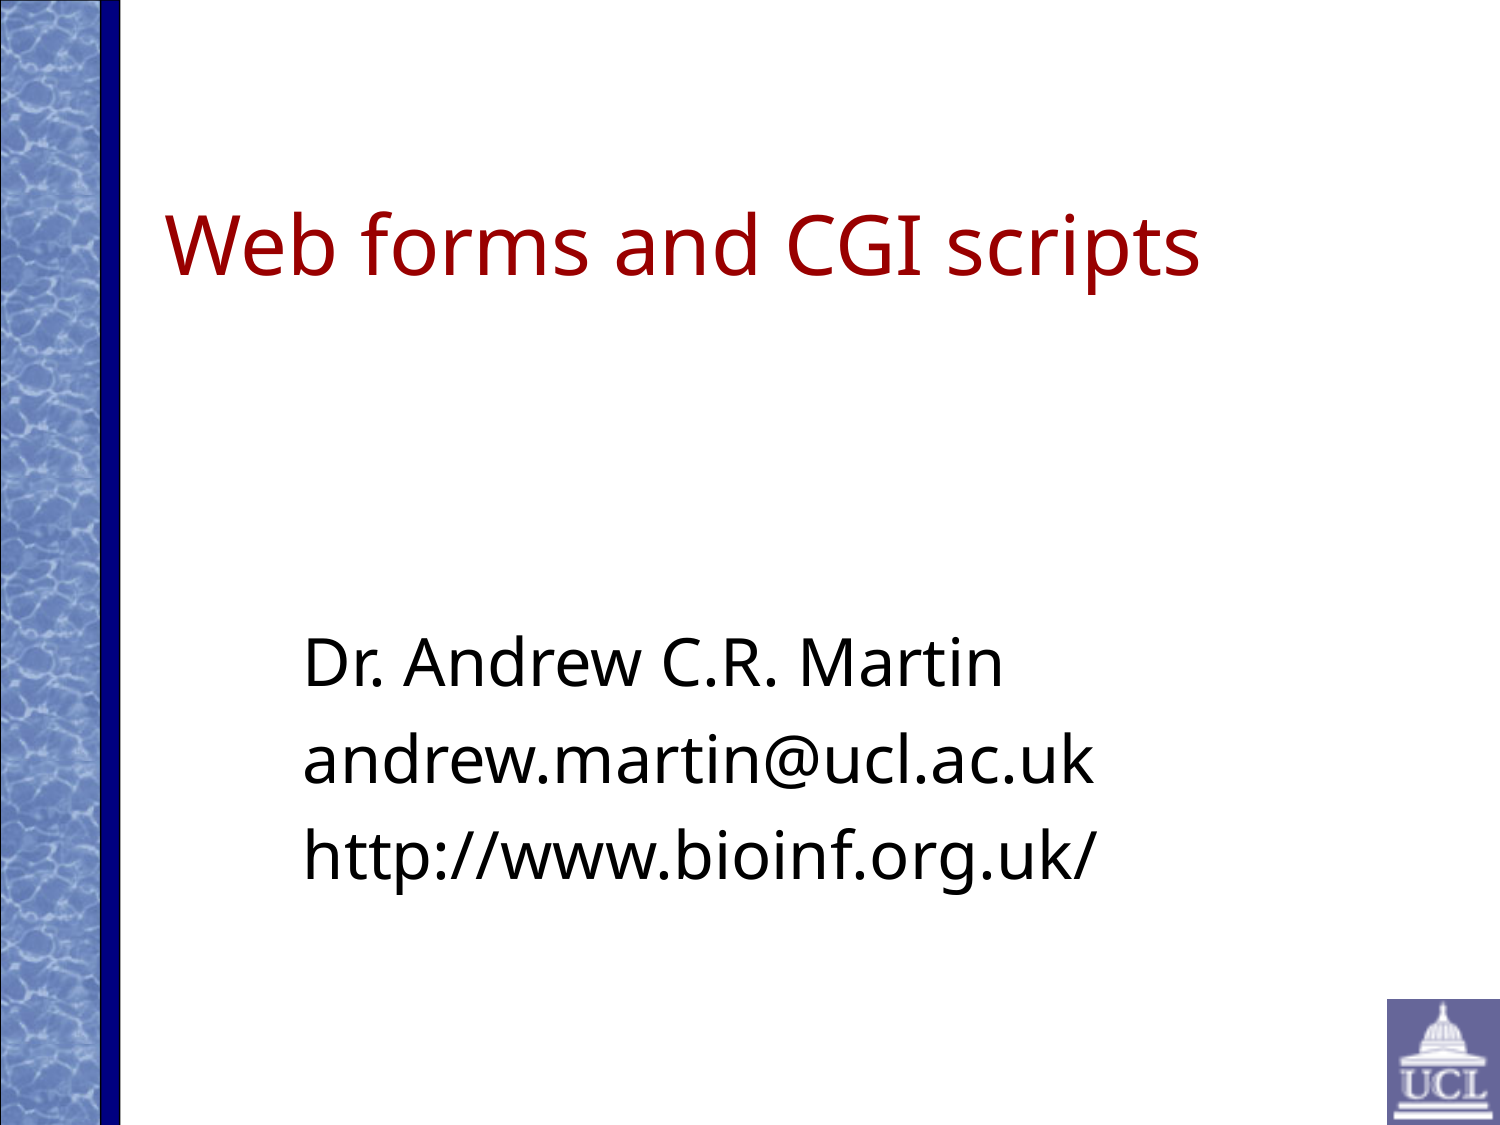

# Web forms and CGI scripts
Dr. Andrew C.R. Martin
andrew.martin@ucl.ac.uk
http://www.bioinf.org.uk/